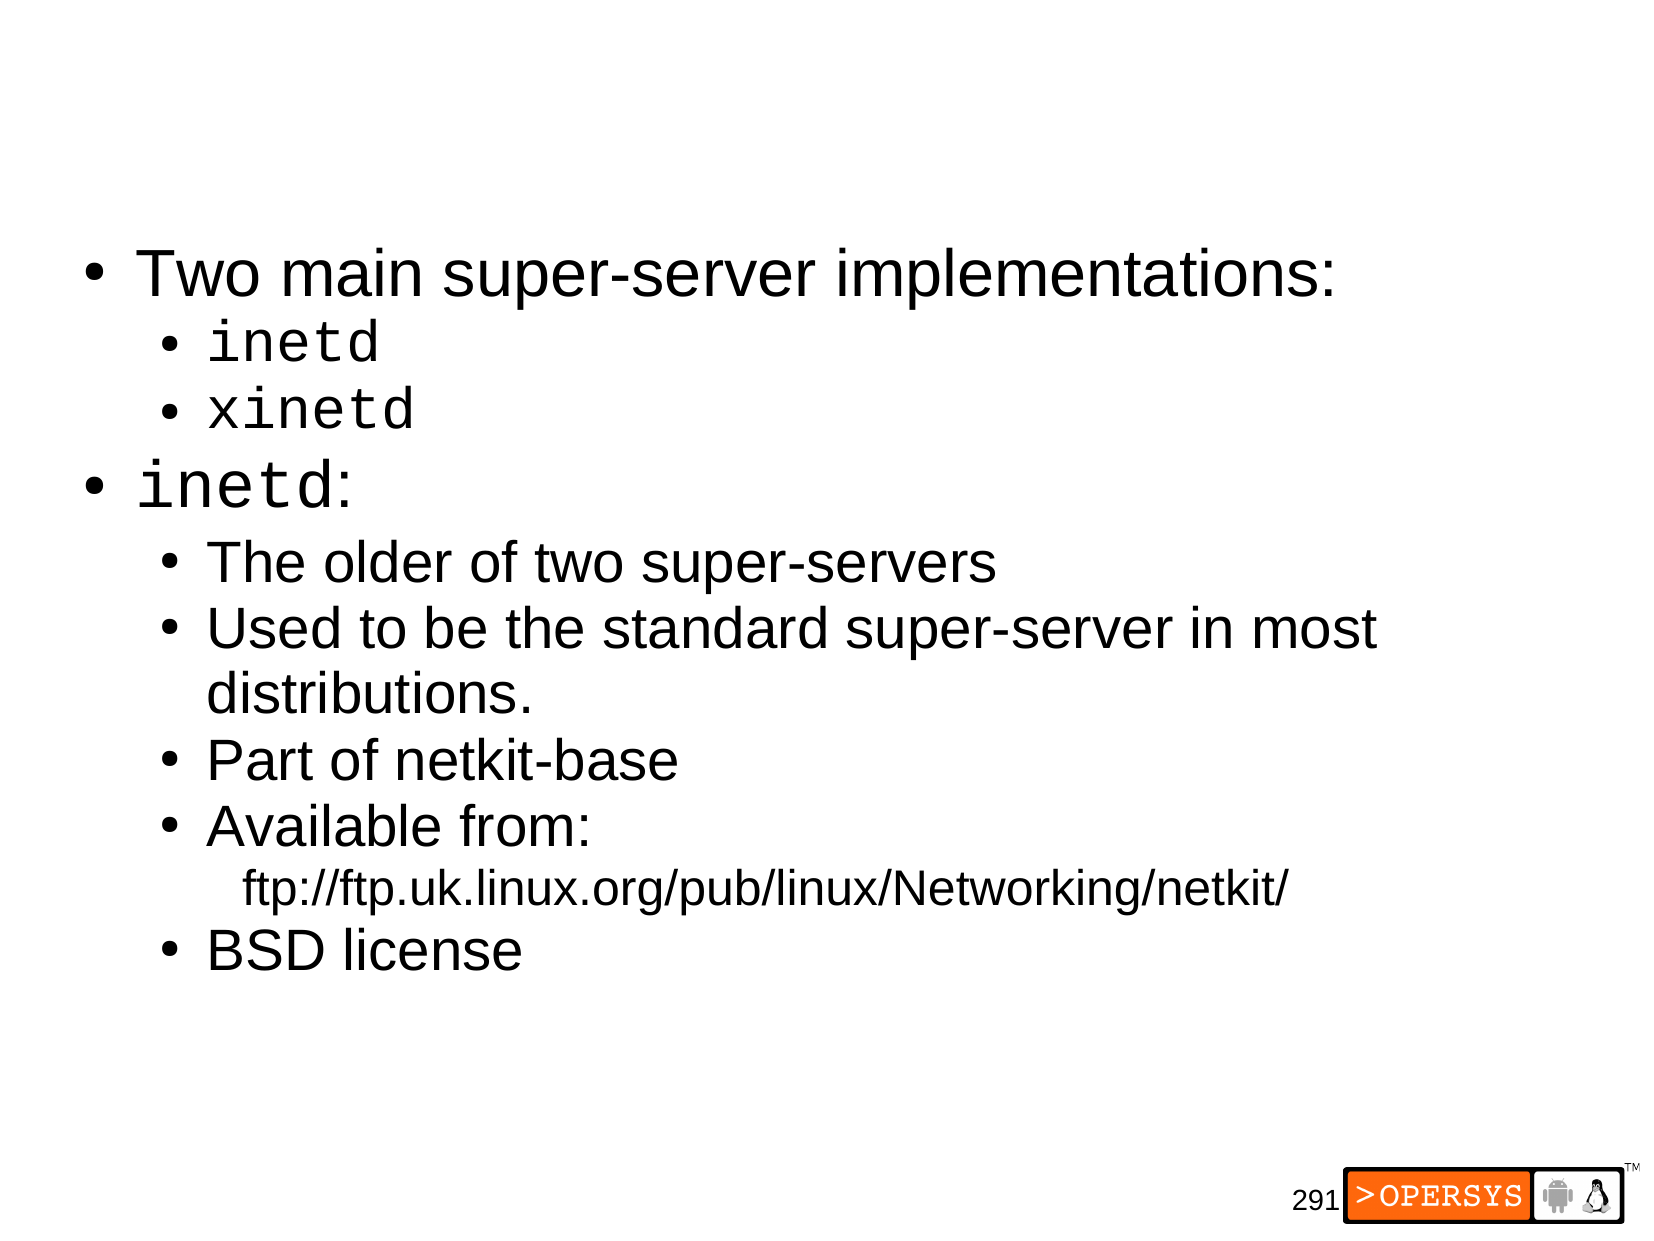

# Two main super-server implementations:
inetd
xinetd
inetd:
The older of two super-servers
Used to be the standard super-server in most distributions.
Part of netkit-base
Available from:
ftp://ftp.uk.linux.org/pub/linux/Networking/netkit/
BSD license